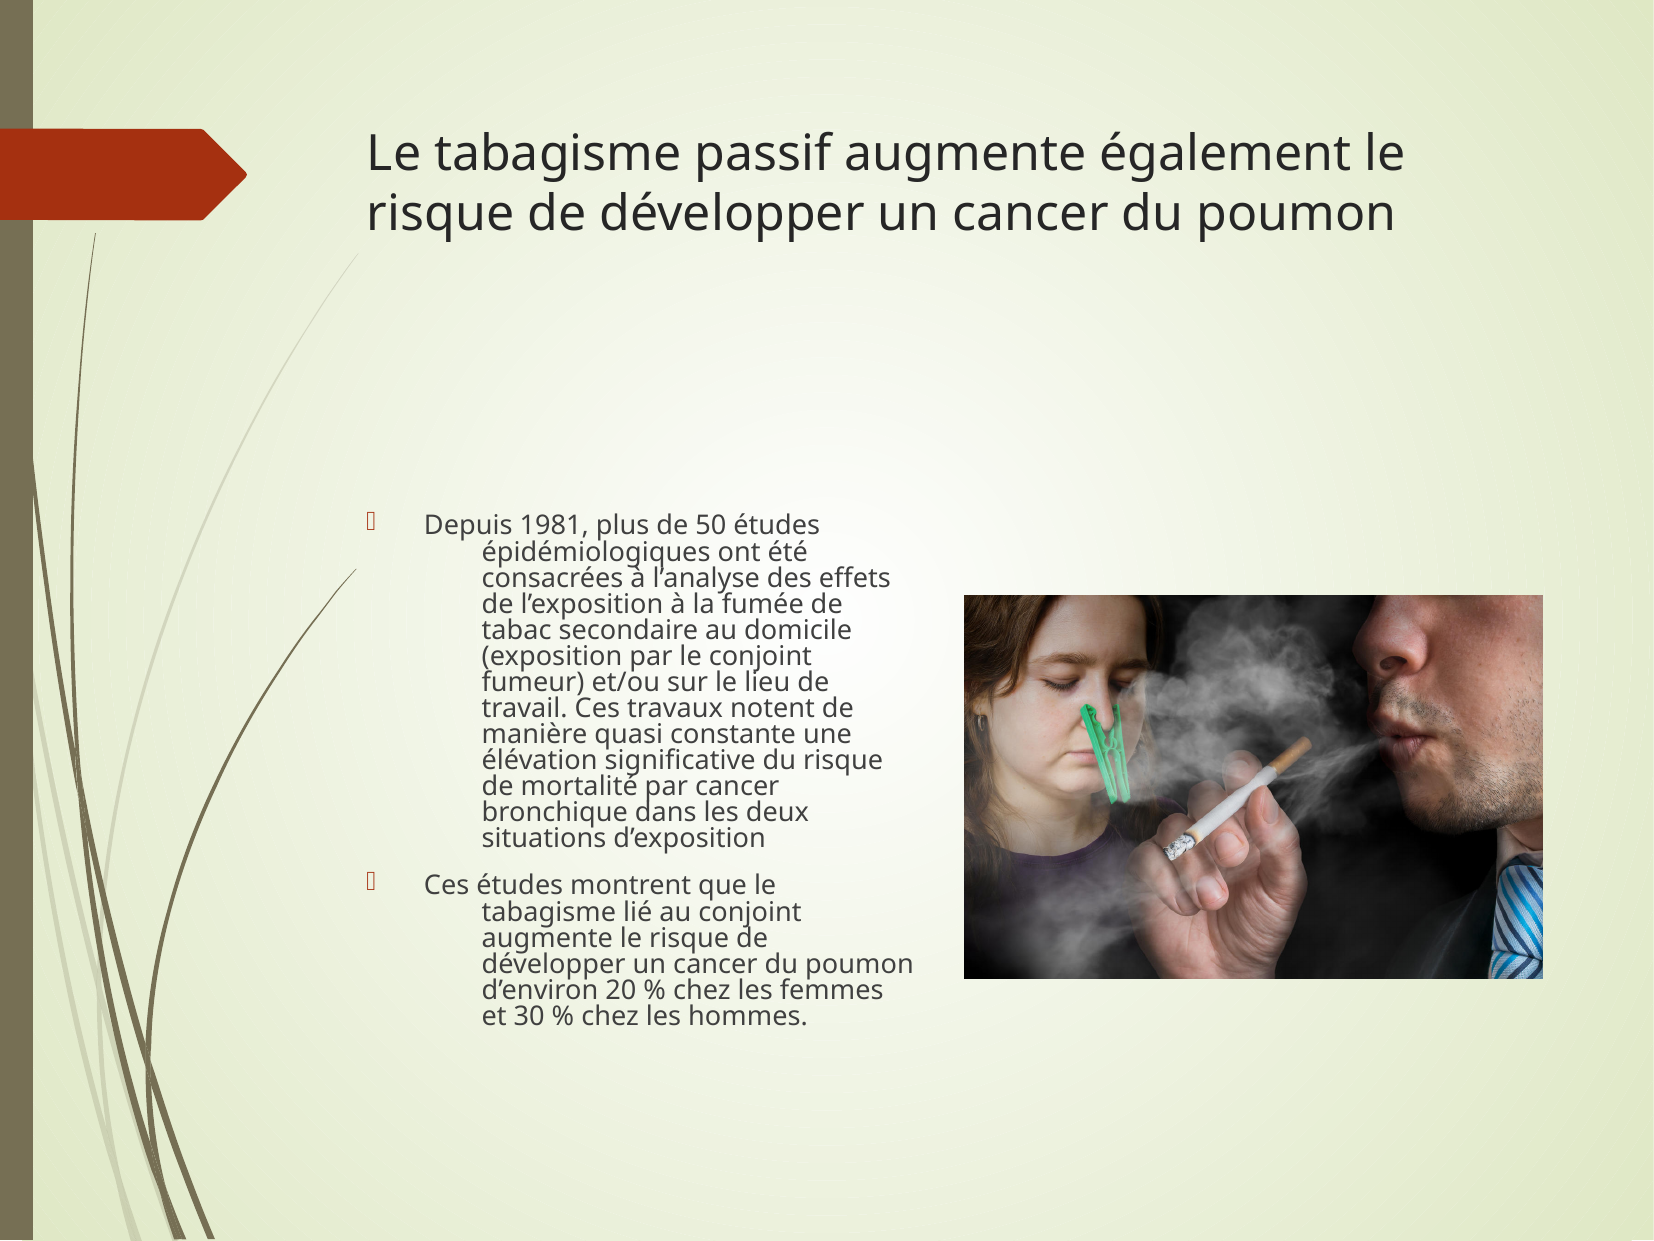

# Le tabagisme passif augmente également le risque de développer un cancer du poumon
Depuis 1981, plus de 50 études épidémiologiques ont été consacrées à l’analyse des effets de l’exposition à la fumée de tabac secondaire au domicile (exposition par le conjoint fumeur) et/ou sur le lieu de travail. Ces travaux notent de manière quasi constante une élévation significative du risque de mortalité par cancer bronchique dans les deux situations d’exposition
Ces études montrent que le tabagisme lié au conjoint augmente le risque de développer un cancer du poumon d’environ 20 % chez les femmes et 30 % chez les hommes.